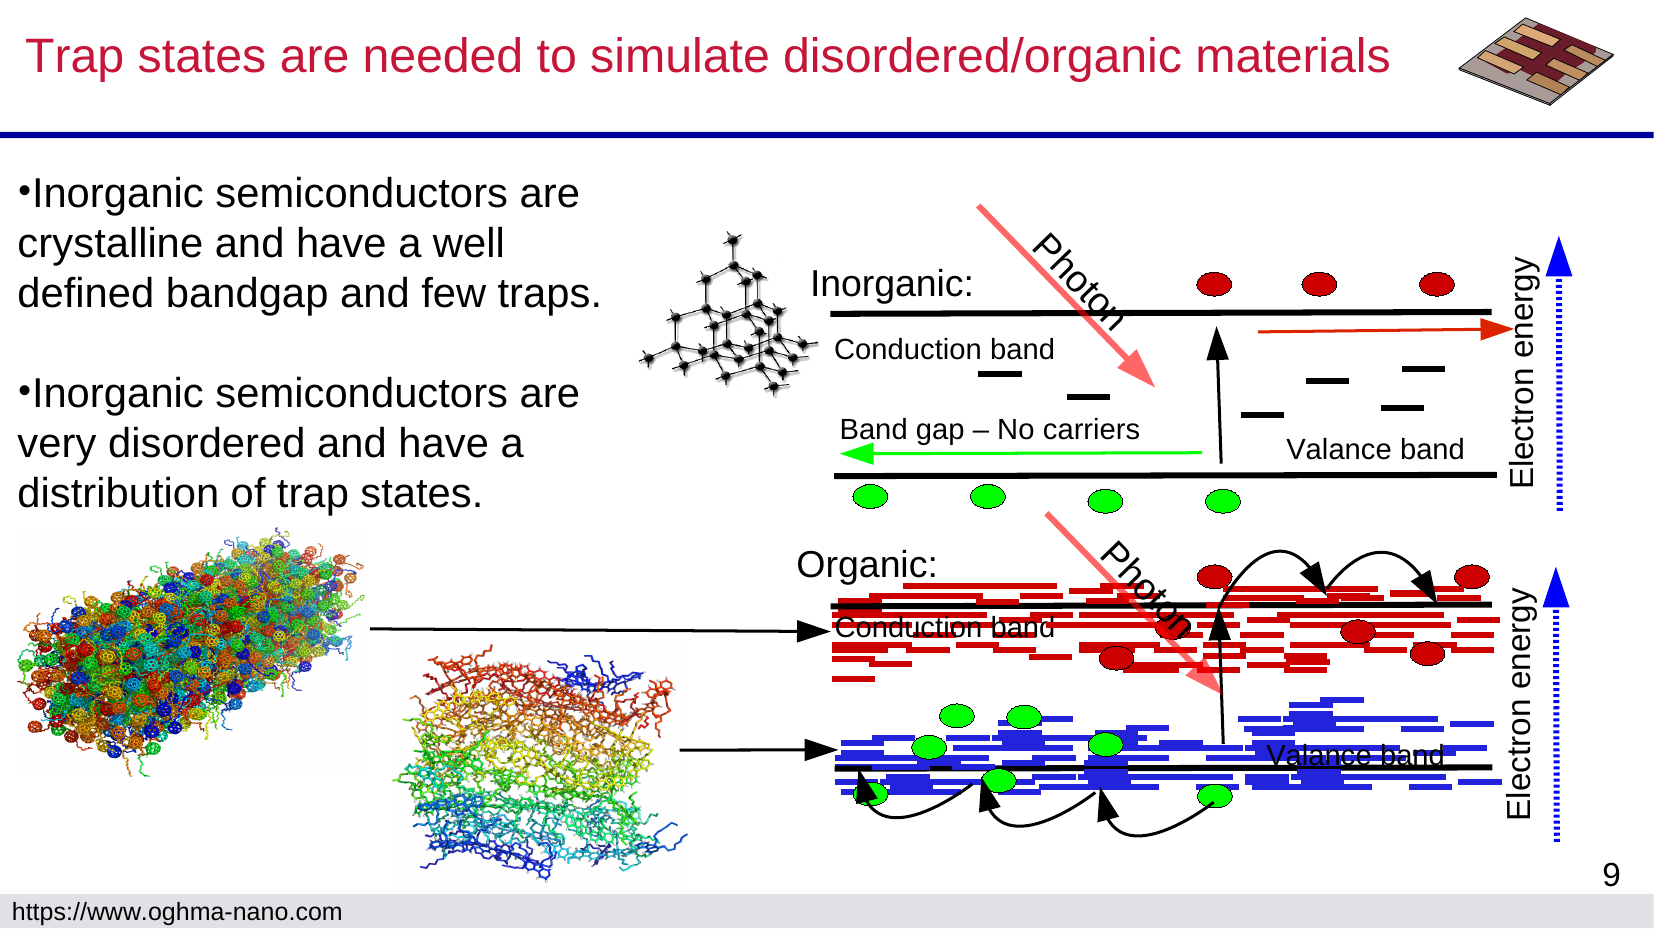

# Trap states are needed to simulate disordered/organic materials
Inorganic semiconductors are crystalline and have a well defined bandgap and few traps.
Inorganic semiconductors are very disordered and have a distribution of trap states.
Photon
Electron energy
Inorganic:
Conduction band
Band gap – No carriers
Valance band
Photon
Organic:
Electron energy
Conduction band
Valance band